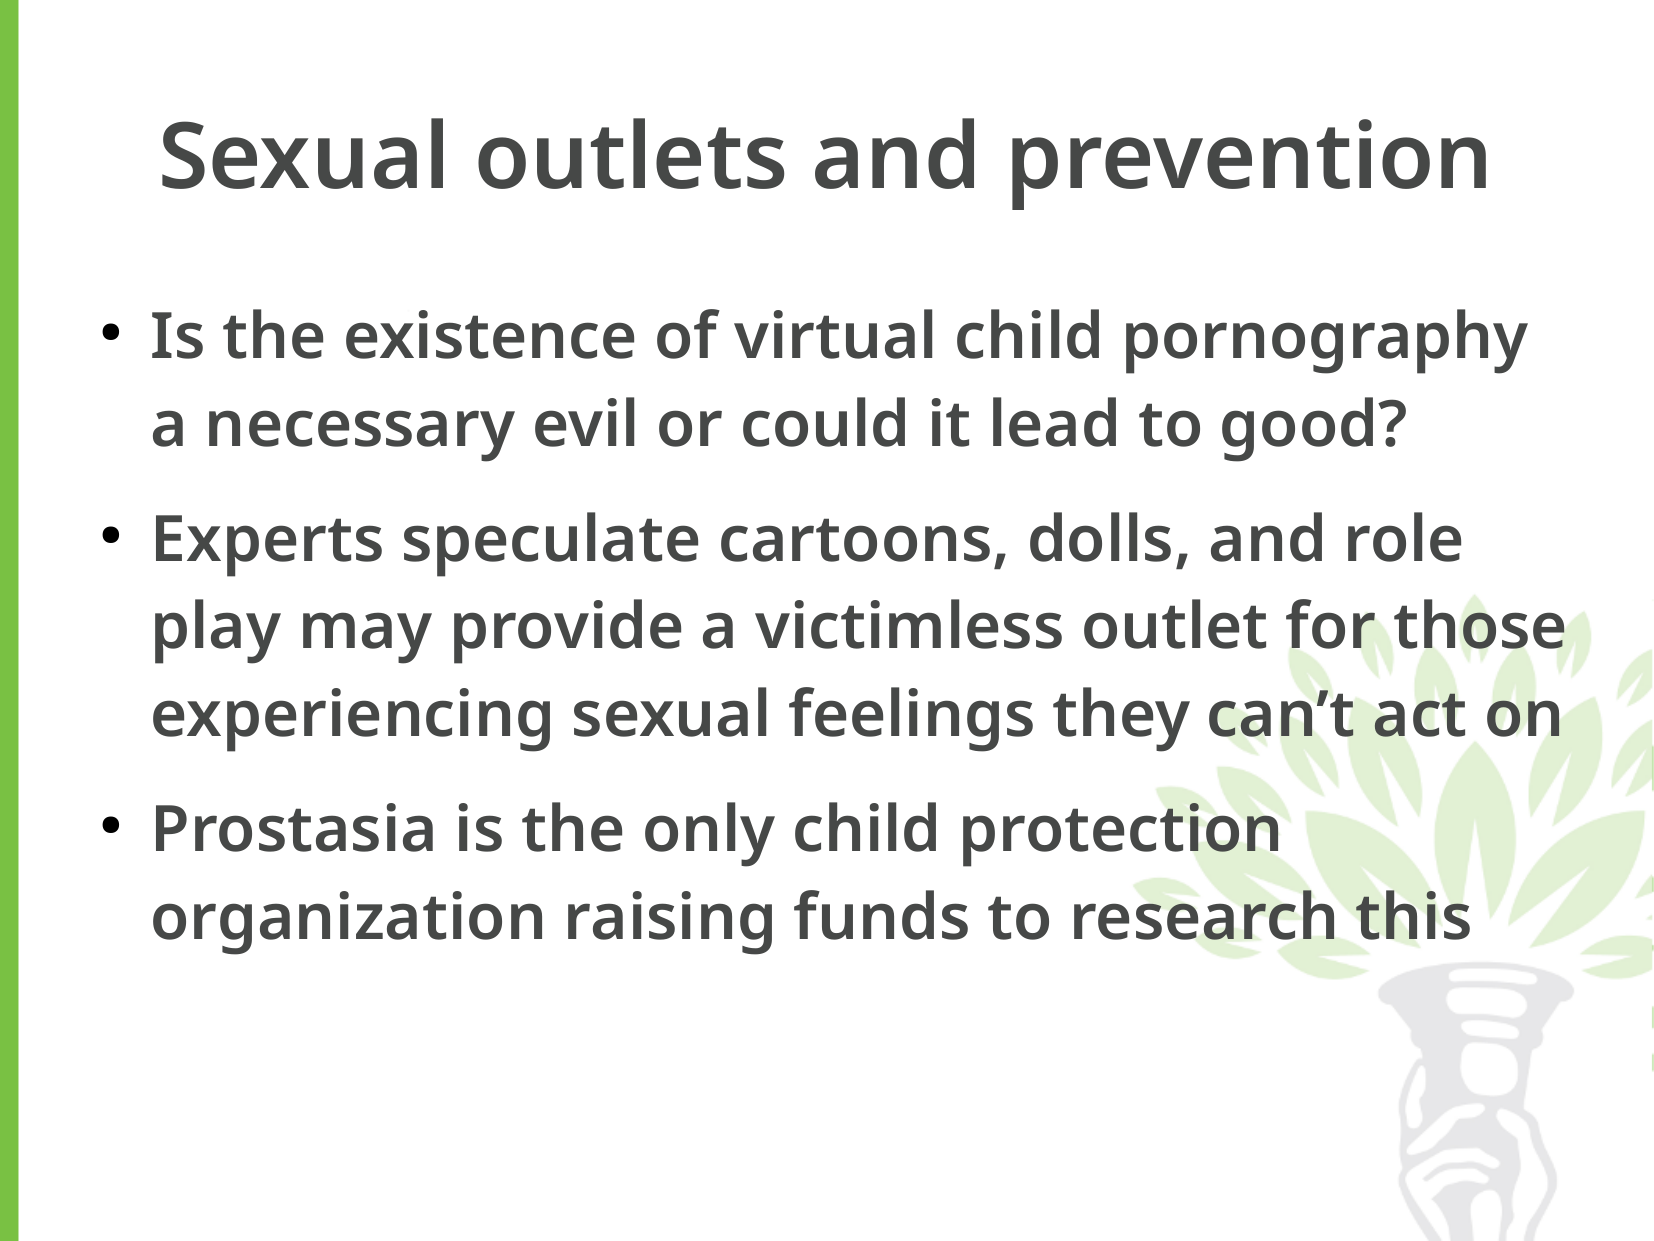

# Sexual outlets and prevention
Is the existence of virtual child pornography a necessary evil or could it lead to good?
Experts speculate cartoons, dolls, and role play may provide a victimless outlet for those experiencing sexual feelings they can’t act on
Prostasia is the only child protection organization raising funds to research this